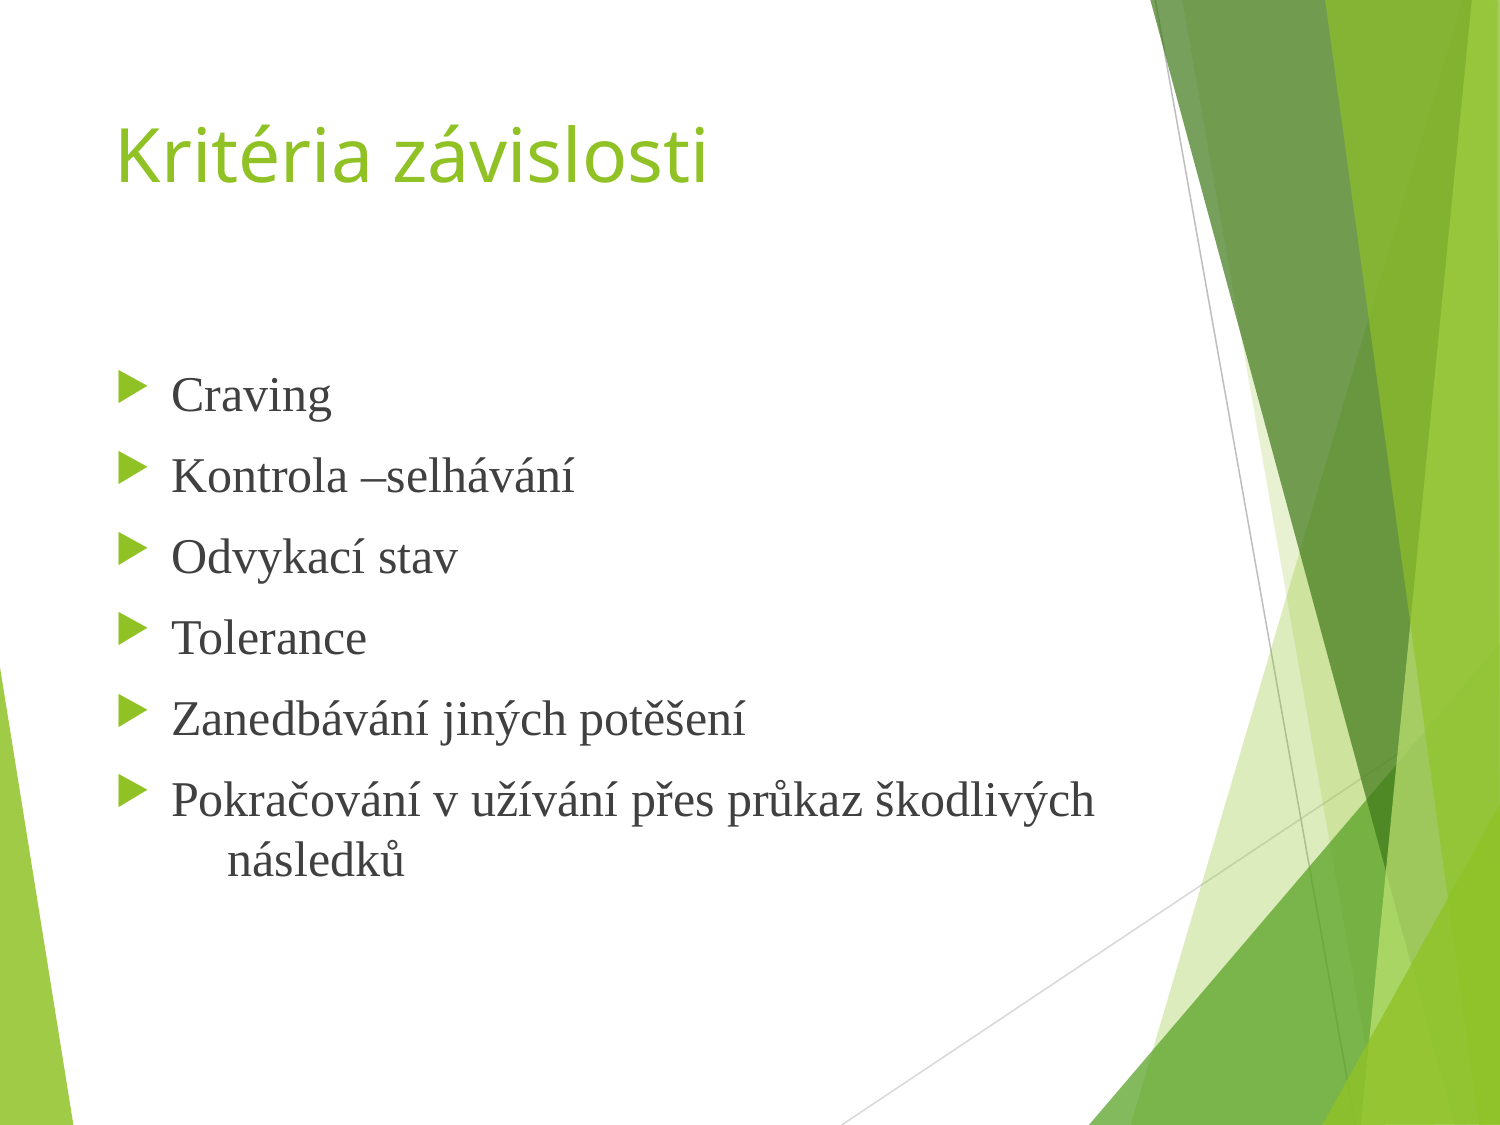

# Kritéria závislosti
Craving
Kontrola –selhávání
Odvykací stav
Tolerance
Zanedbávání jiných potěšení
Pokračování v užívání přes průkaz škodlivých následků